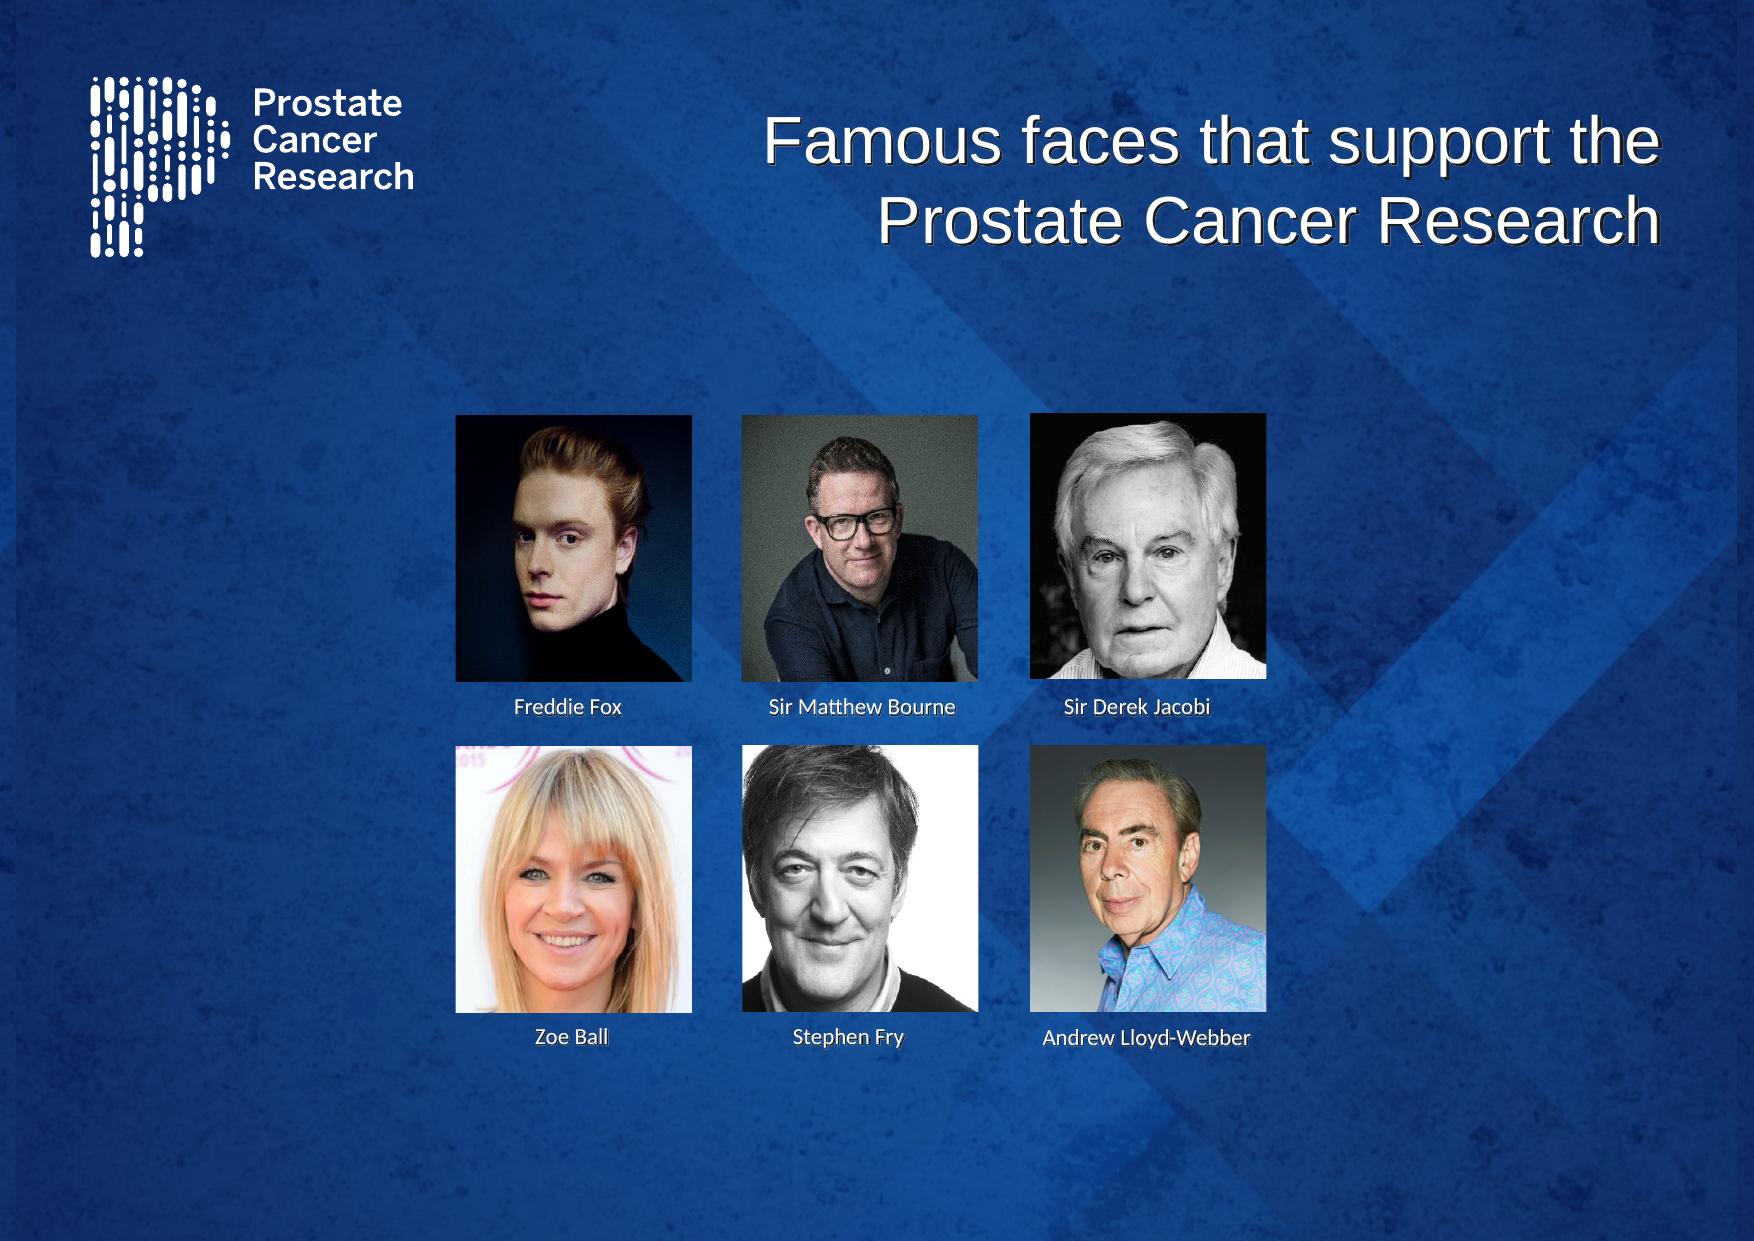

Famous faces that support the
Prostate Cancer Research
Freddie Fox
Sir Matthew Bourne
Sir Derek Jacobi
Zoe Ball
Stephen Fry
Andrew Lloyd-Webber